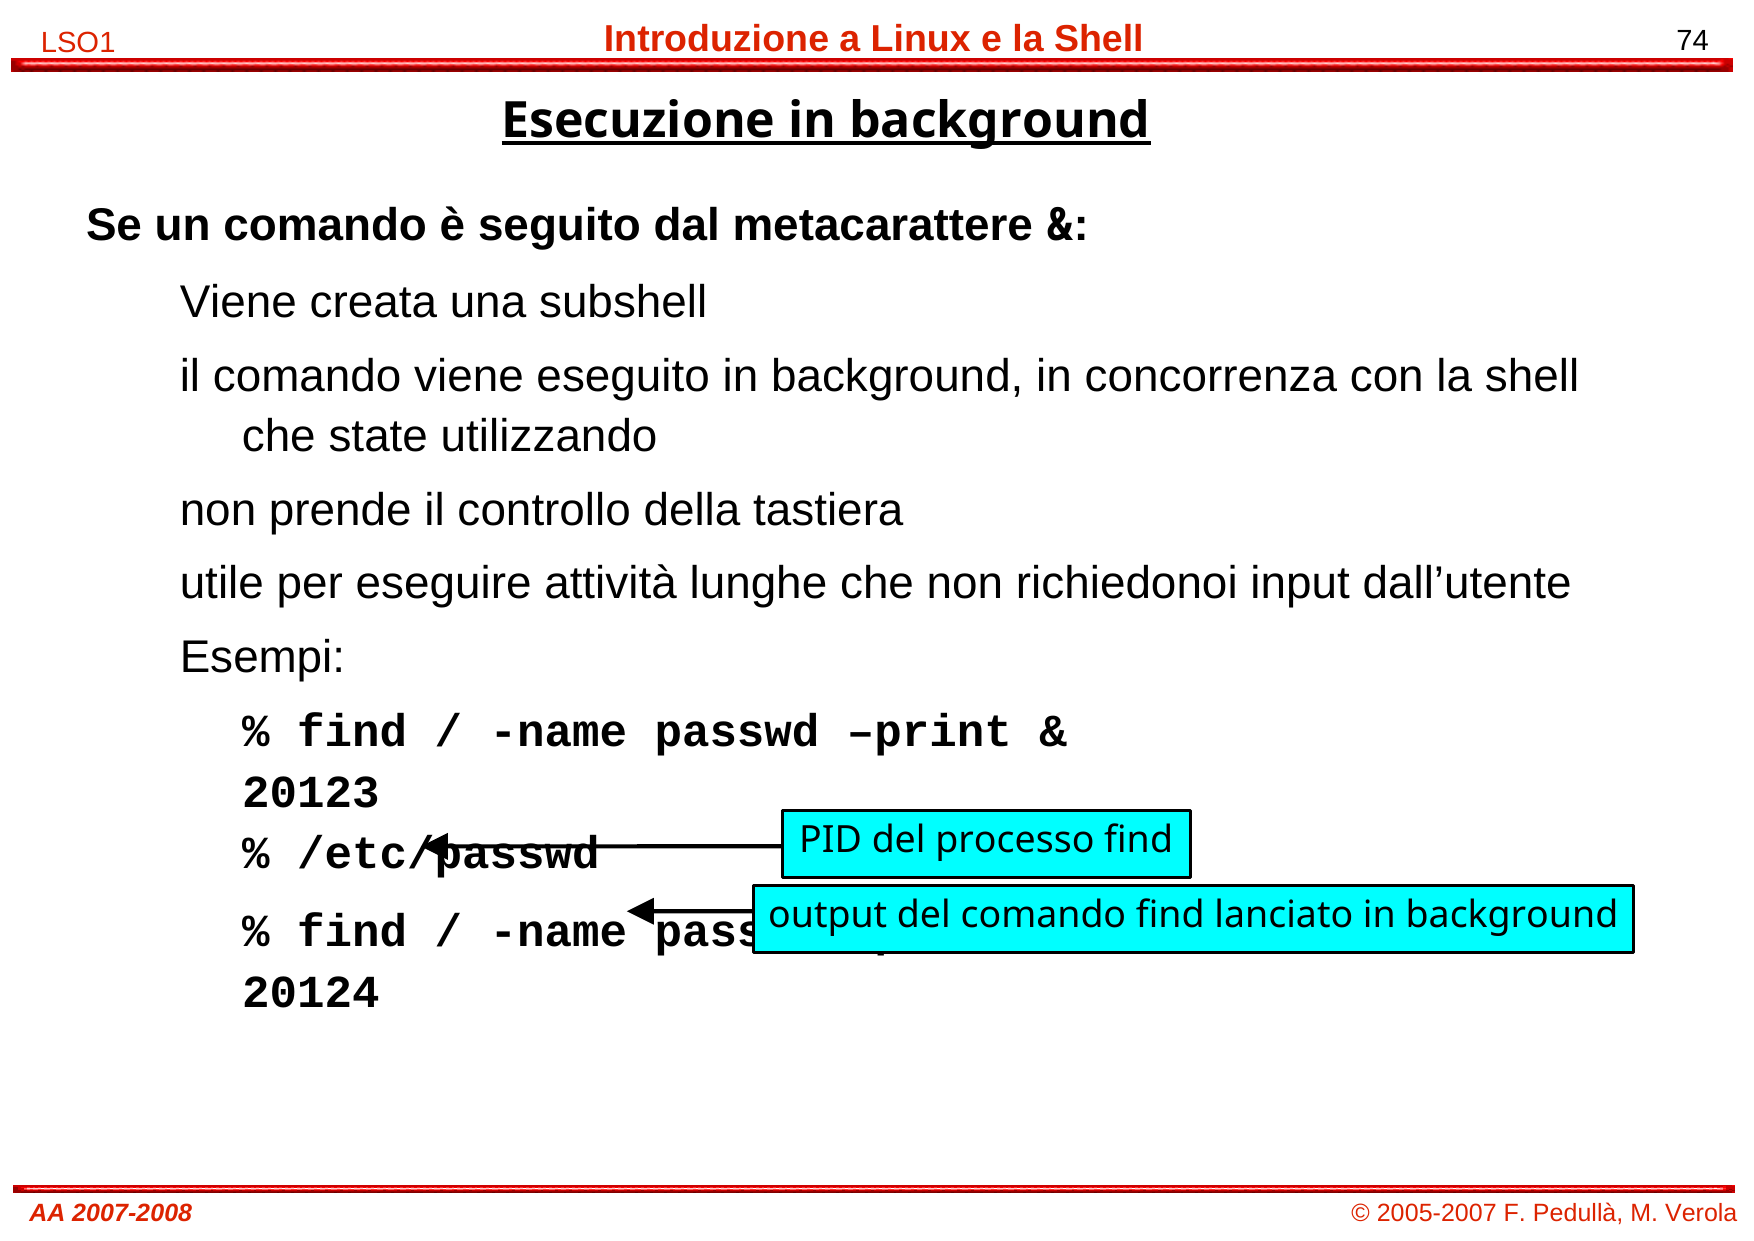

# Esecuzione in background
Se un comando è seguito dal metacarattere &:
Viene creata una subshell
il comando viene eseguito in background, in concorrenza con la shell che state utilizzando
non prende il controllo della tastiera
utile per eseguire attività lunghe che non richiedonoi input dall’utente
Esempi:
	% find / -name passwd –print &
20123
% /etc/passwd
	% find / -name passwd –print >& results.txt &
20124
PID del processo find
output del comando find lanciato in background